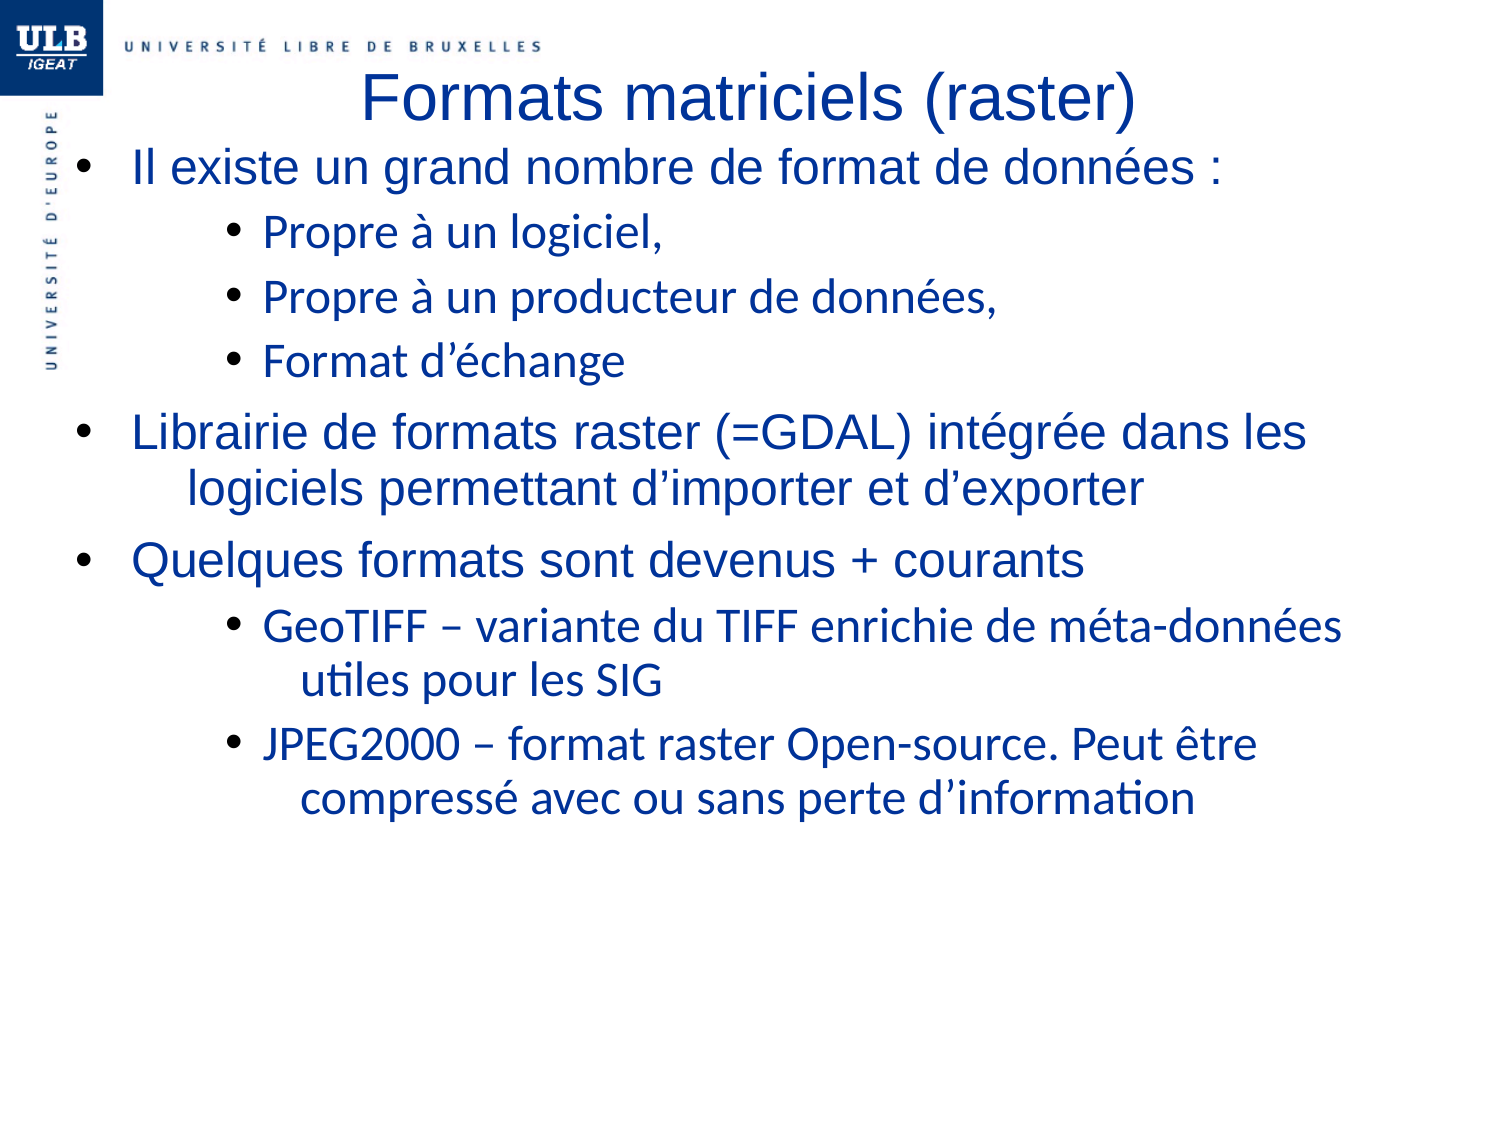

# Formats matriciels (raster)
Il existe un grand nombre de format de données :
Propre à un logiciel,
Propre à un producteur de données,
Format d’échange
Librairie de formats raster (=GDAL) intégrée dans les logiciels permettant d’importer et d’exporter
Quelques formats sont devenus + courants
GeoTIFF – variante du TIFF enrichie de méta-données utiles pour les SIG
JPEG2000 – format raster Open-source. Peut être compressé avec ou sans perte d’information